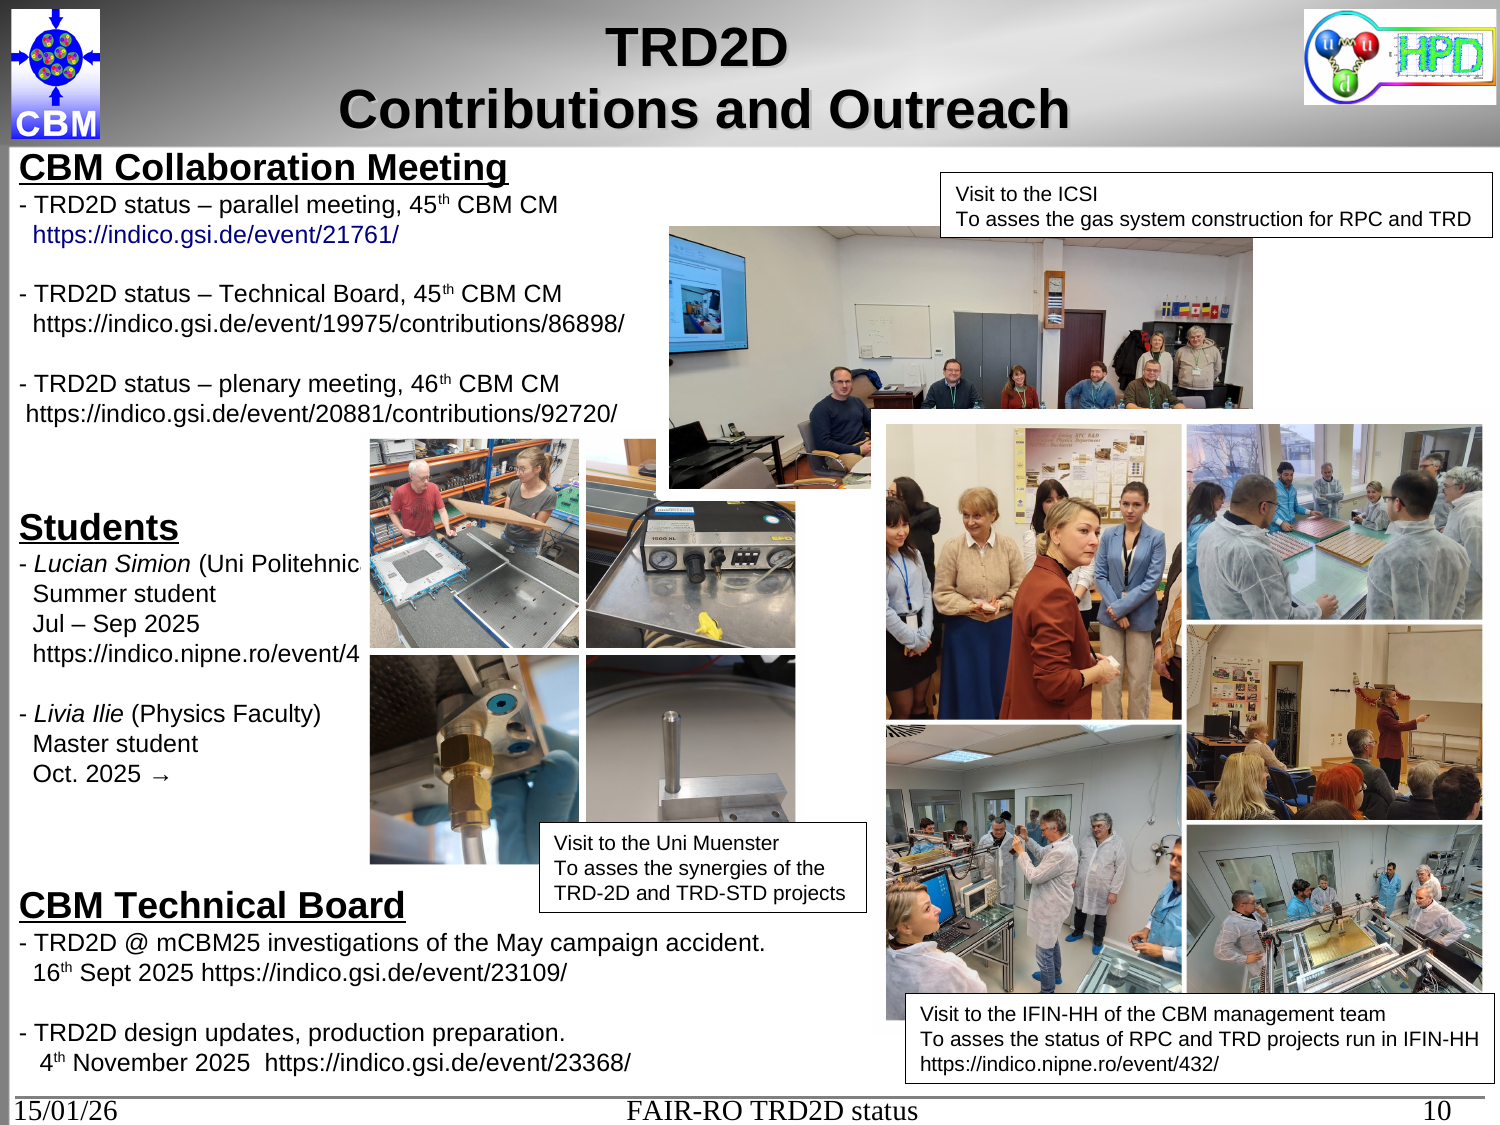

# TRD2D Contributions and Outreach
CBM Collaboration Meeting
- TRD2D status – parallel meeting, 45th CBM CM
 https://indico.gsi.de/event/21761/
- TRD2D status – Technical Board, 45th CBM CM
 https://indico.gsi.de/event/19975/contributions/86898/
- TRD2D status – plenary meeting, 46th CBM CM
 https://indico.gsi.de/event/20881/contributions/92720/
Students
- Lucian Simion (Uni Politehnica)
 Summer student
 Jul – Sep 2025
 https://indico.nipne.ro/event/426/
- Livia Ilie (Physics Faculty)
 Master student
 Oct. 2025 →
Visit to the ICSI
To asses the gas system construction for RPC and TRD
Visit to the Uni Muenster
To asses the synergies of the
TRD-2D and TRD-STD projects
CBM Technical Board
- TRD2D @ mCBM25 investigations of the May campaign accident.
 16th Sept 2025 https://indico.gsi.de/event/23109/
- TRD2D design updates, production preparation.
 4th November 2025 https://indico.gsi.de/event/23368/
Visit to the IFIN-HH of the CBM management team
To asses the status of RPC and TRD projects run in IFIN-HH
https://indico.nipne.ro/event/432/
15/01/26
FAIR-RO TRD2D status
10